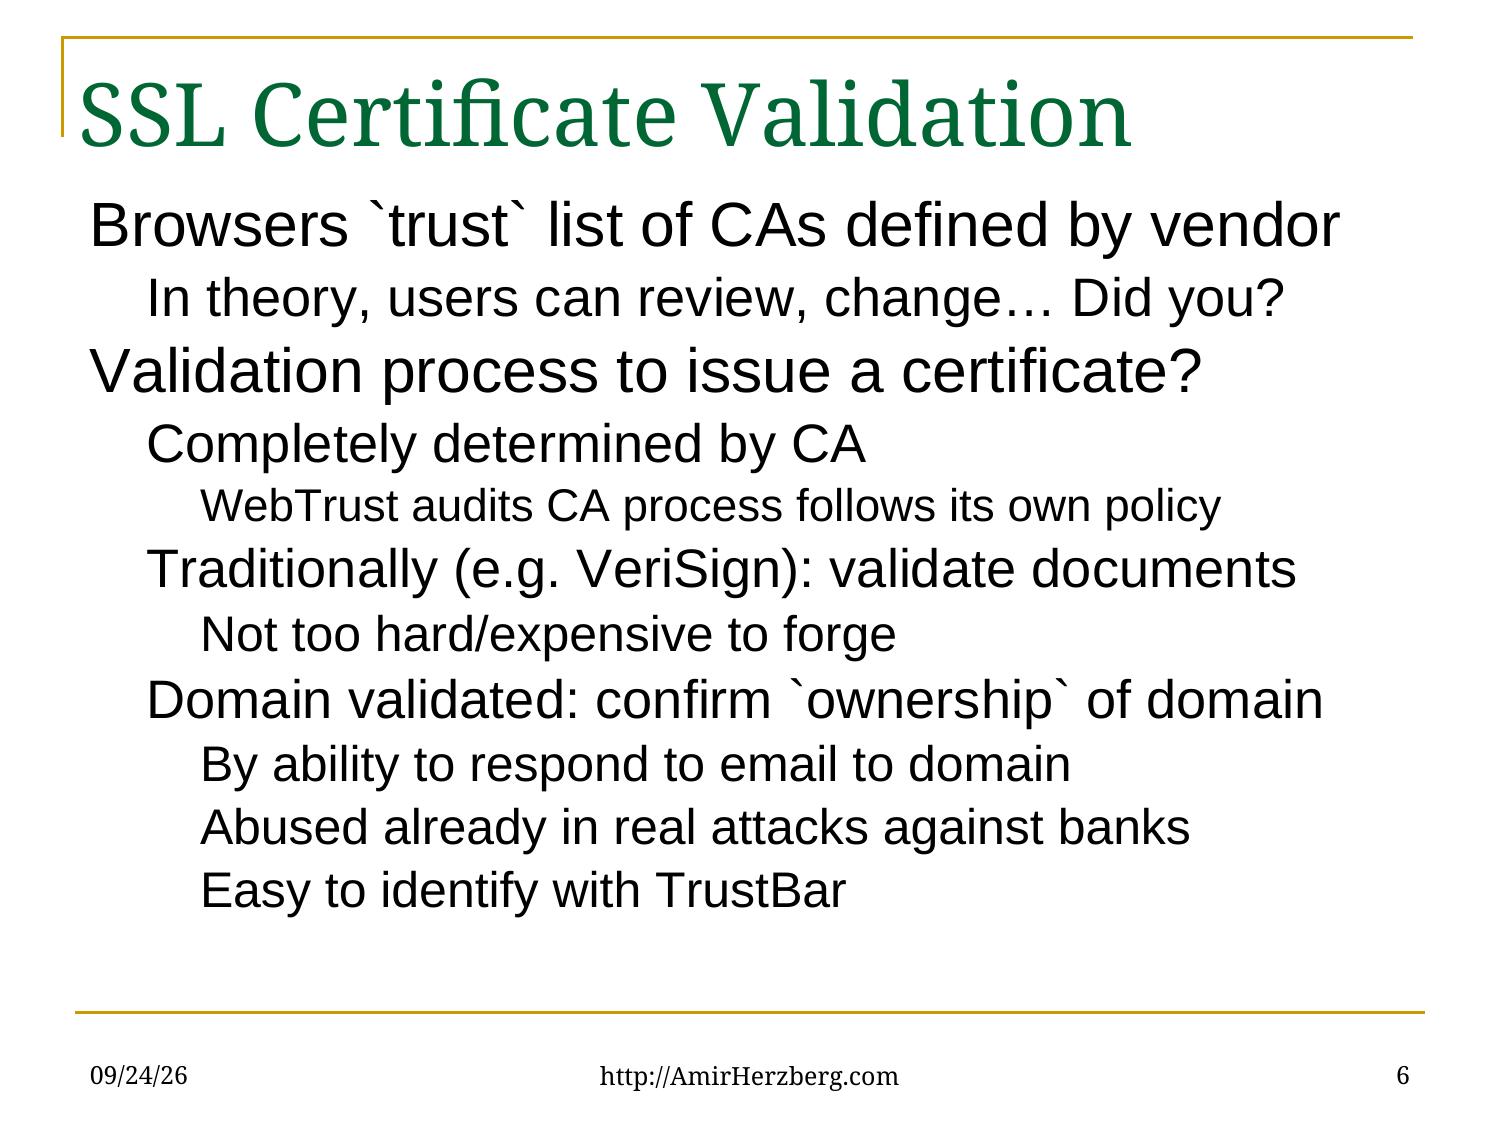

# SSL Certificate Validation
Browsers `trust` list of CAs defined by vendor
In theory, users can review, change… Did you?
Validation process to issue a certificate?
Completely determined by CA
WebTrust audits CA process follows its own policy
Traditionally (e.g. VeriSign): validate documents
Not too hard/expensive to forge
Domain validated: confirm `ownership` of domain
By ability to respond to email to domain
Abused already in real attacks against banks
Easy to identify with TrustBar
6
http://AmirHerzberg.com